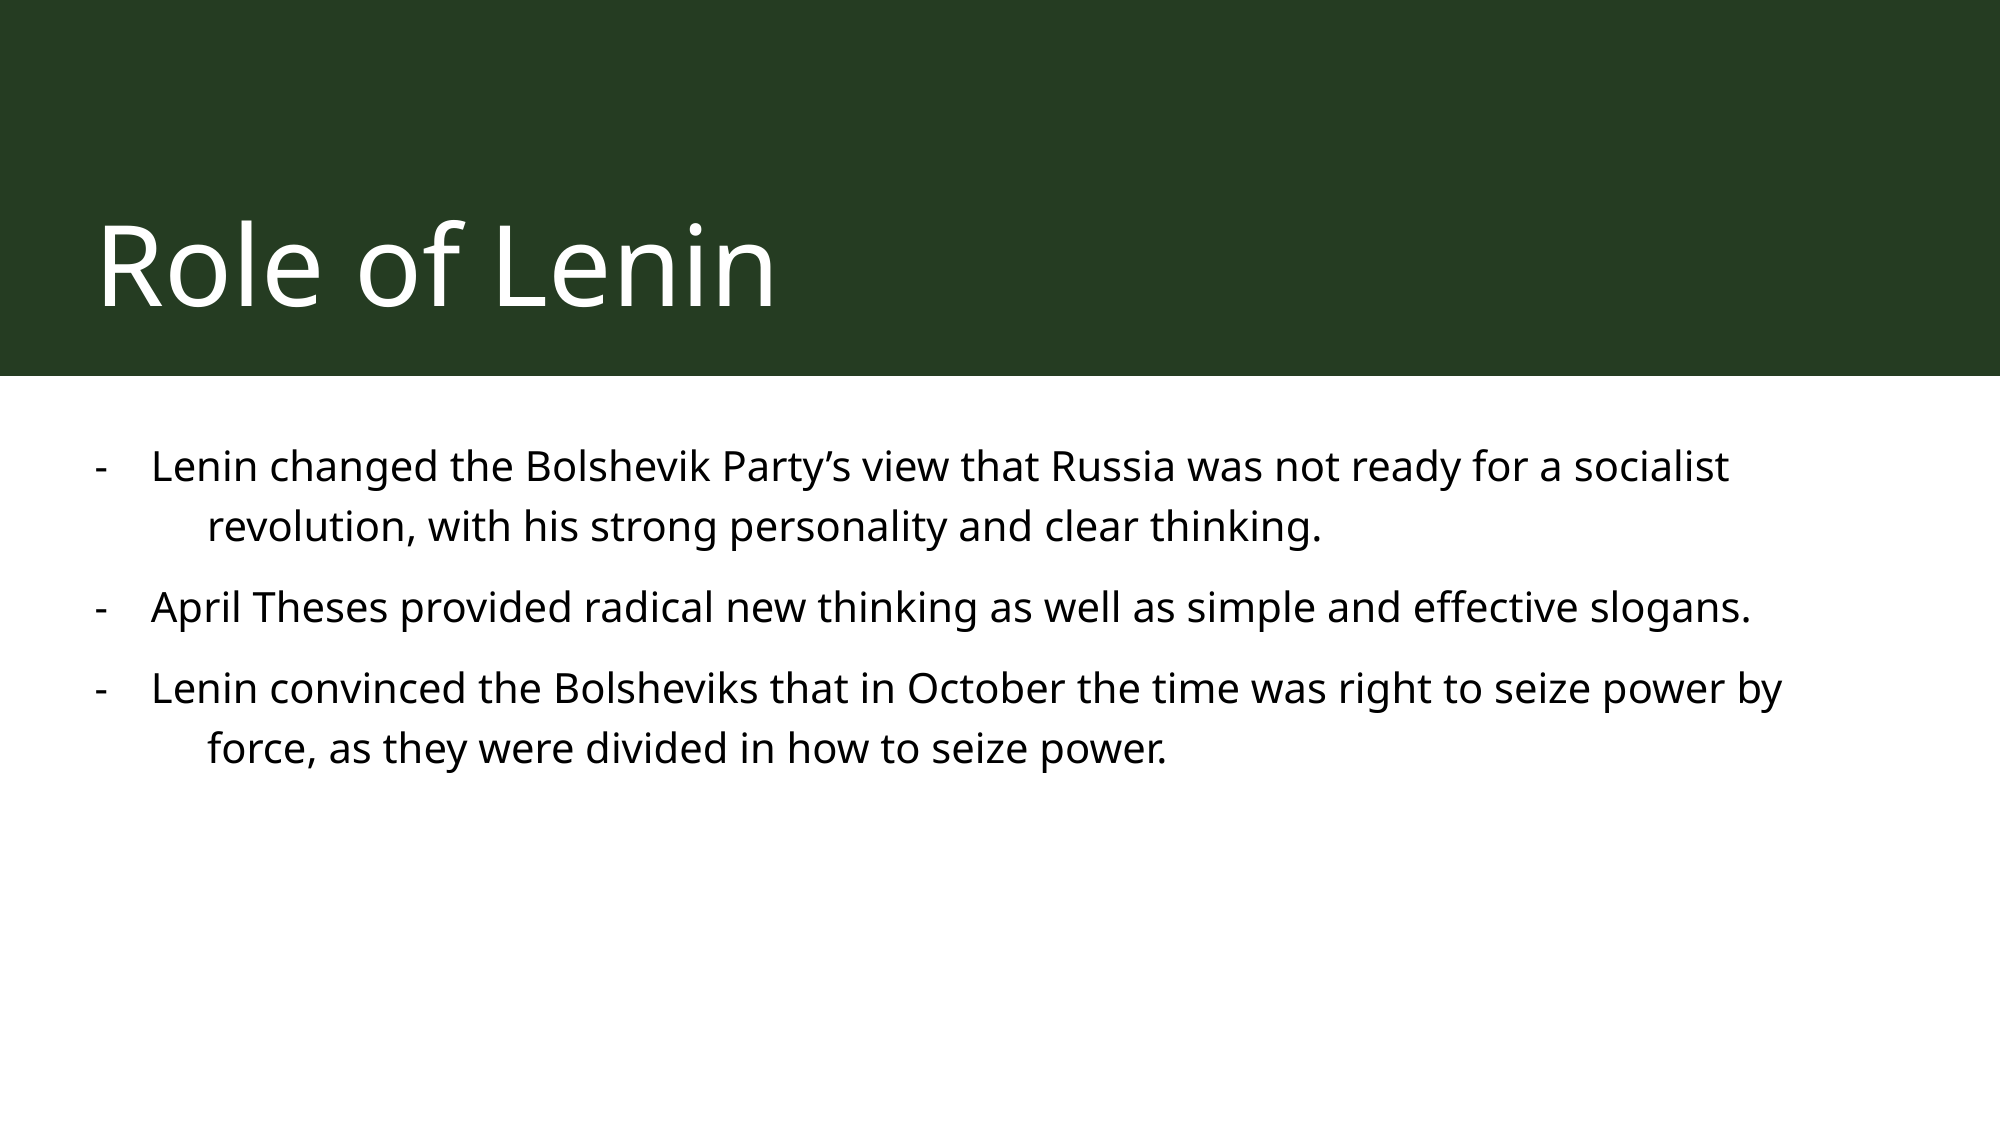

# Role of Lenin
Lenin changed the Bolshevik Party’s view that Russia was not ready for a socialist revolution, with his strong personality and clear thinking.
April Theses provided radical new thinking as well as simple and effective slogans.
Lenin convinced the Bolsheviks that in October the time was right to seize power by force, as they were divided in how to seize power.